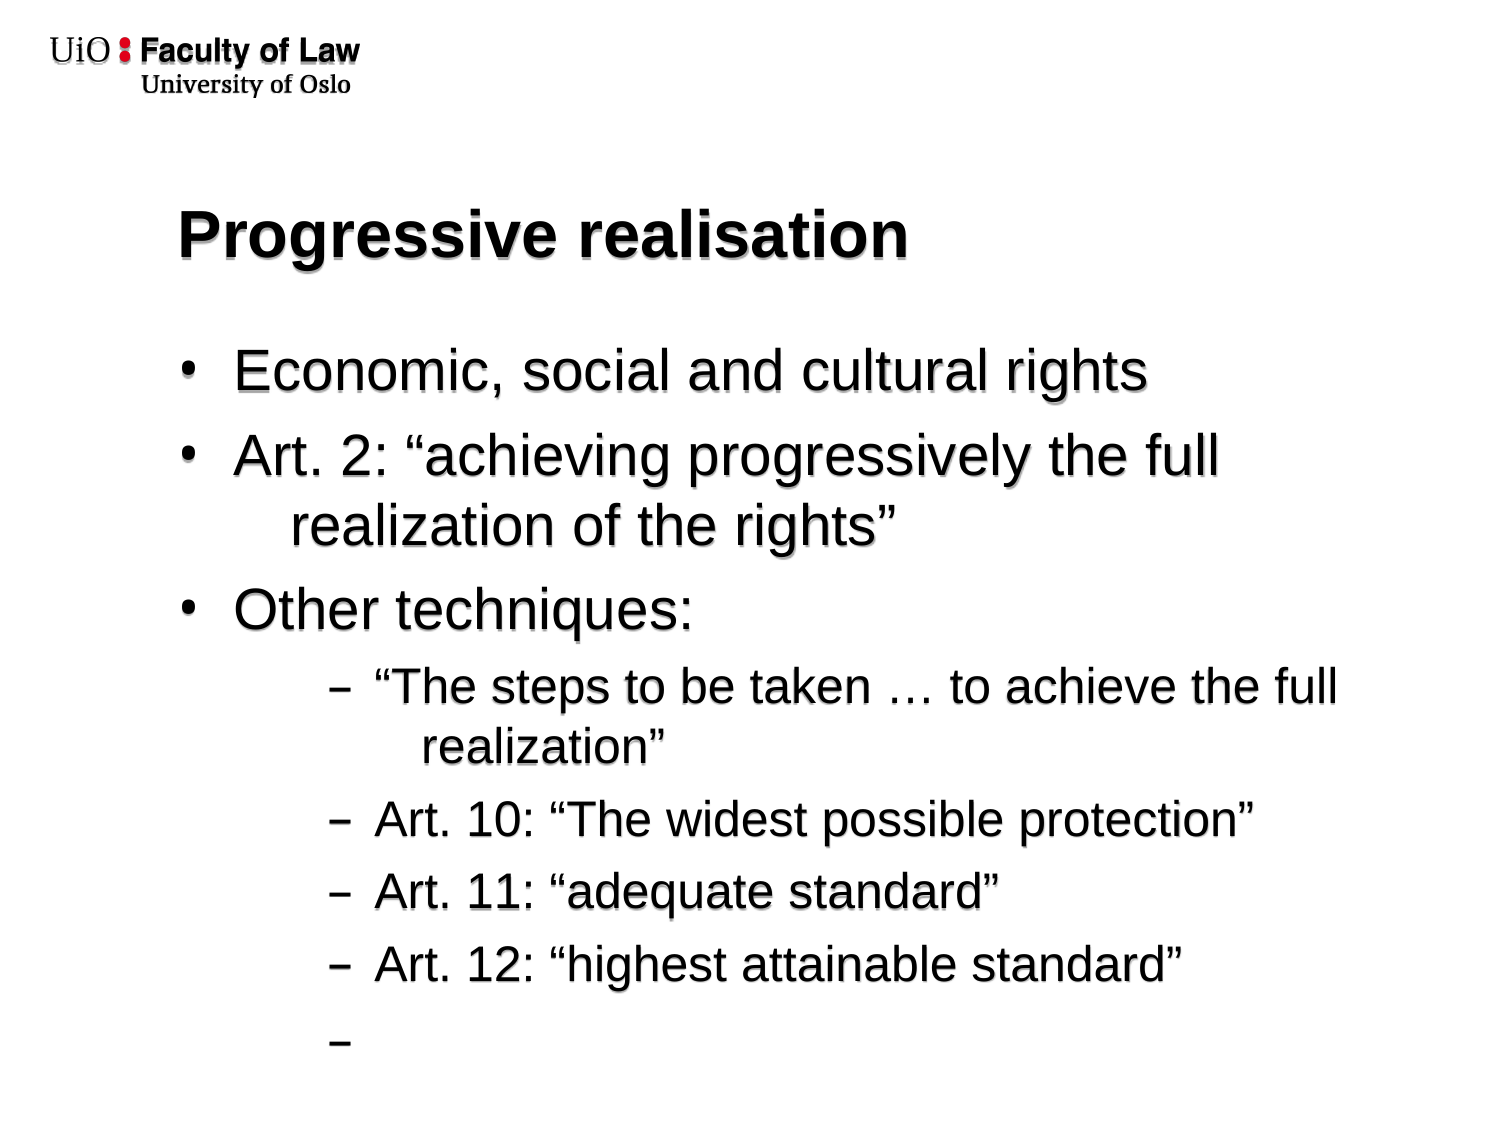

# Progressive realisation
Economic, social and cultural rights
Art. 2: “achieving progressively the full realization of the rights”
Other techniques:
“The steps to be taken … to achieve the full realization”
Art. 10: “The widest possible protection”
Art. 11: “adequate standard”
Art. 12: “highest attainable standard”